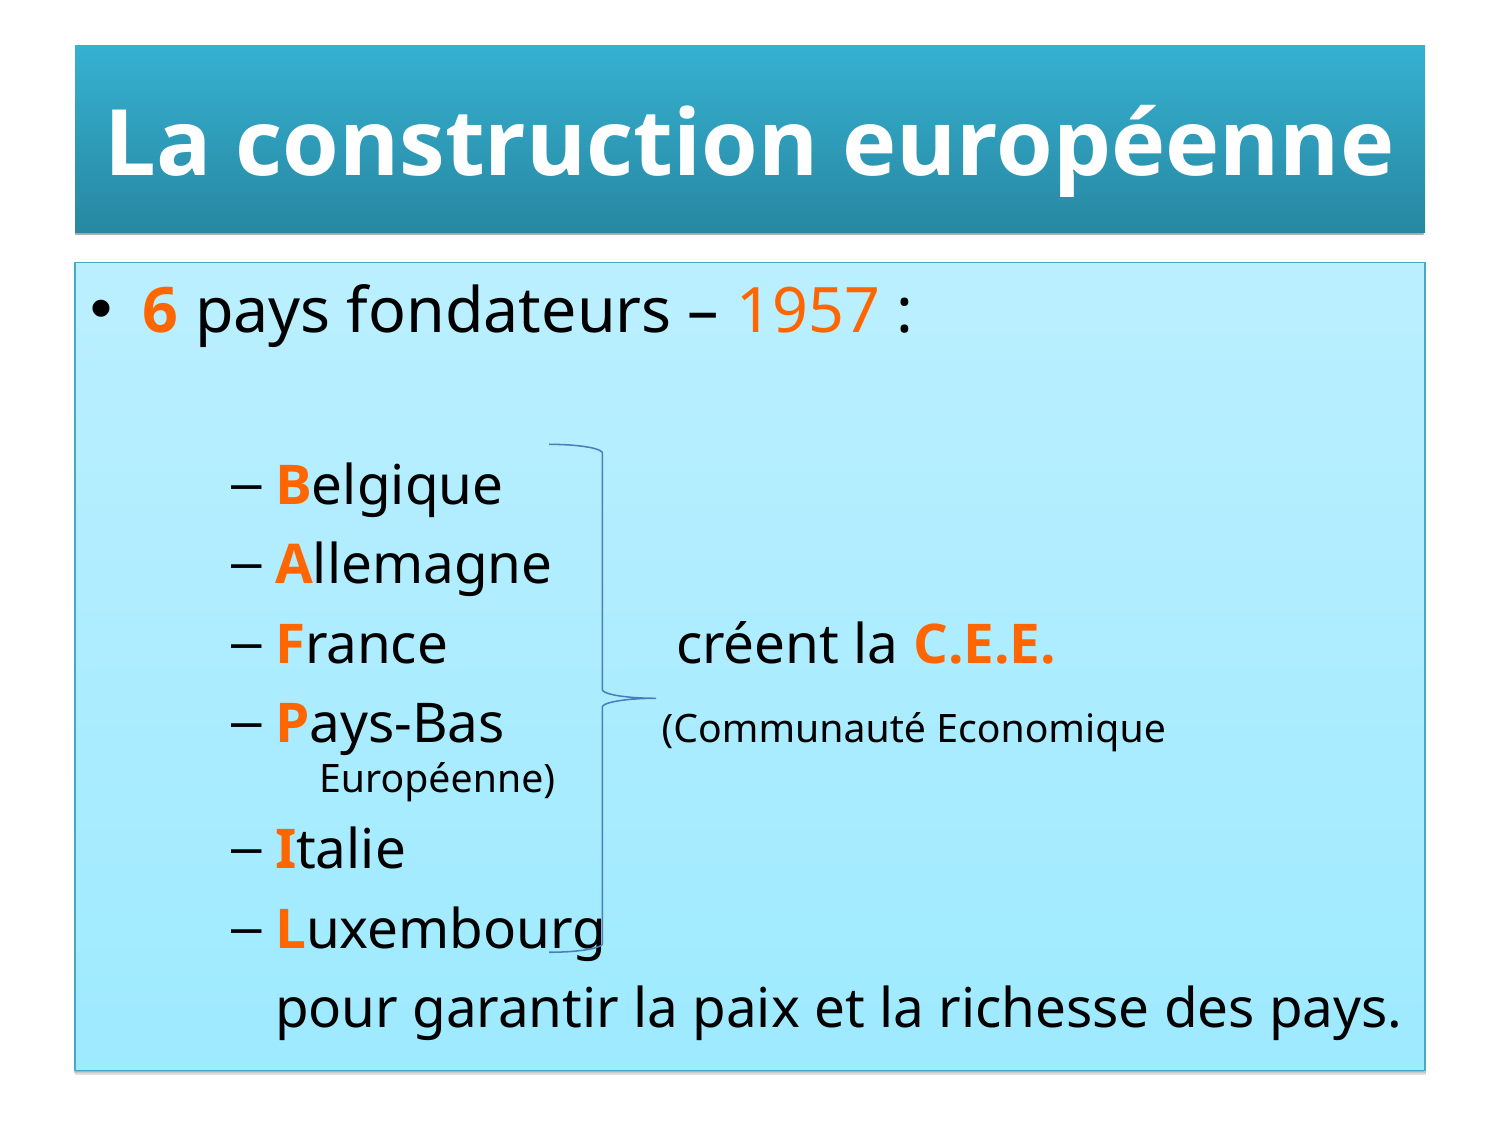

# La construction européenne
6 pays fondateurs – 1957 :
Belgique
Allemagne
France créent la C.E.E.
Pays-Bas (Communauté Economique Européenne)
Italie
Luxembourg
pour garantir la paix et la richesse des pays.